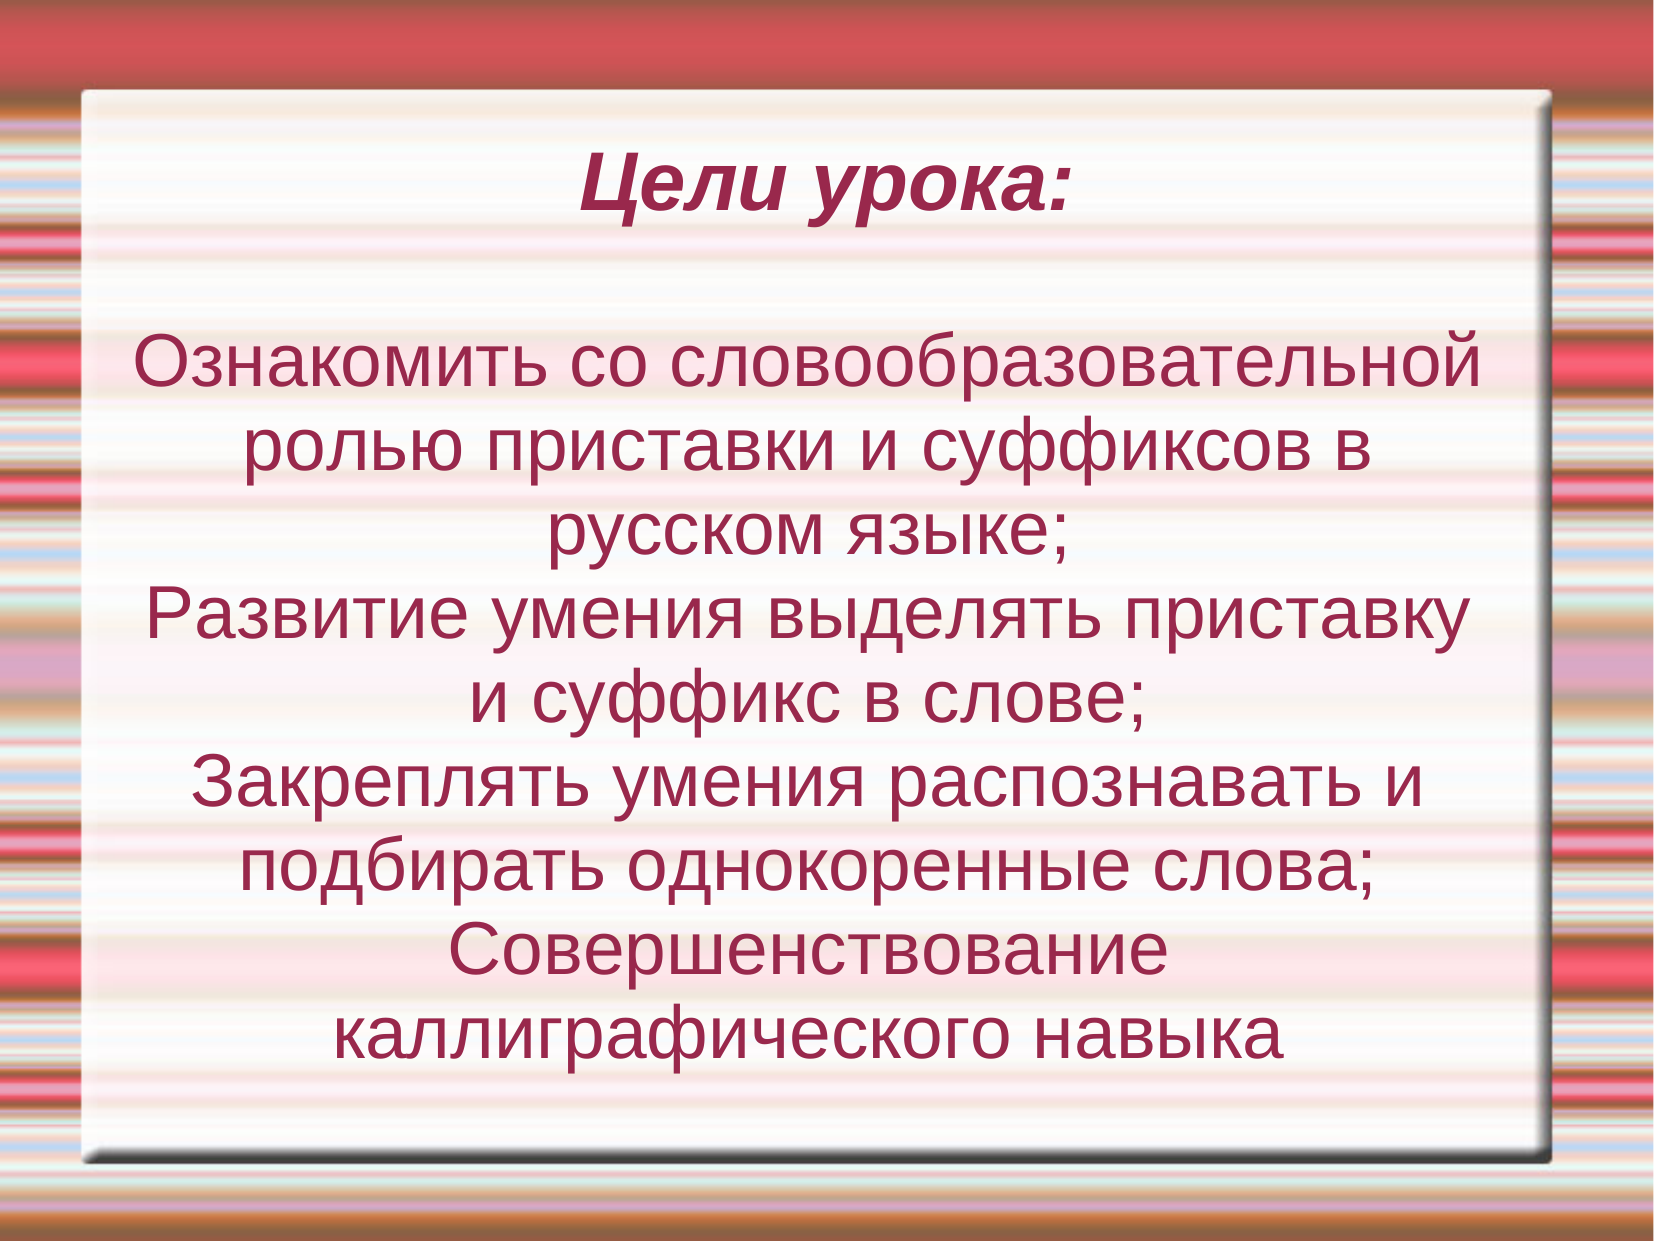

# Цели урока:
Ознакомить со словообразовательной ролью приставки и суффиксов в русском языке;
Развитие умения выделять приставку и суффикс в слове;
Закреплять умения распознавать и подбирать однокоренные слова;
Совершенствование каллиграфического навыка